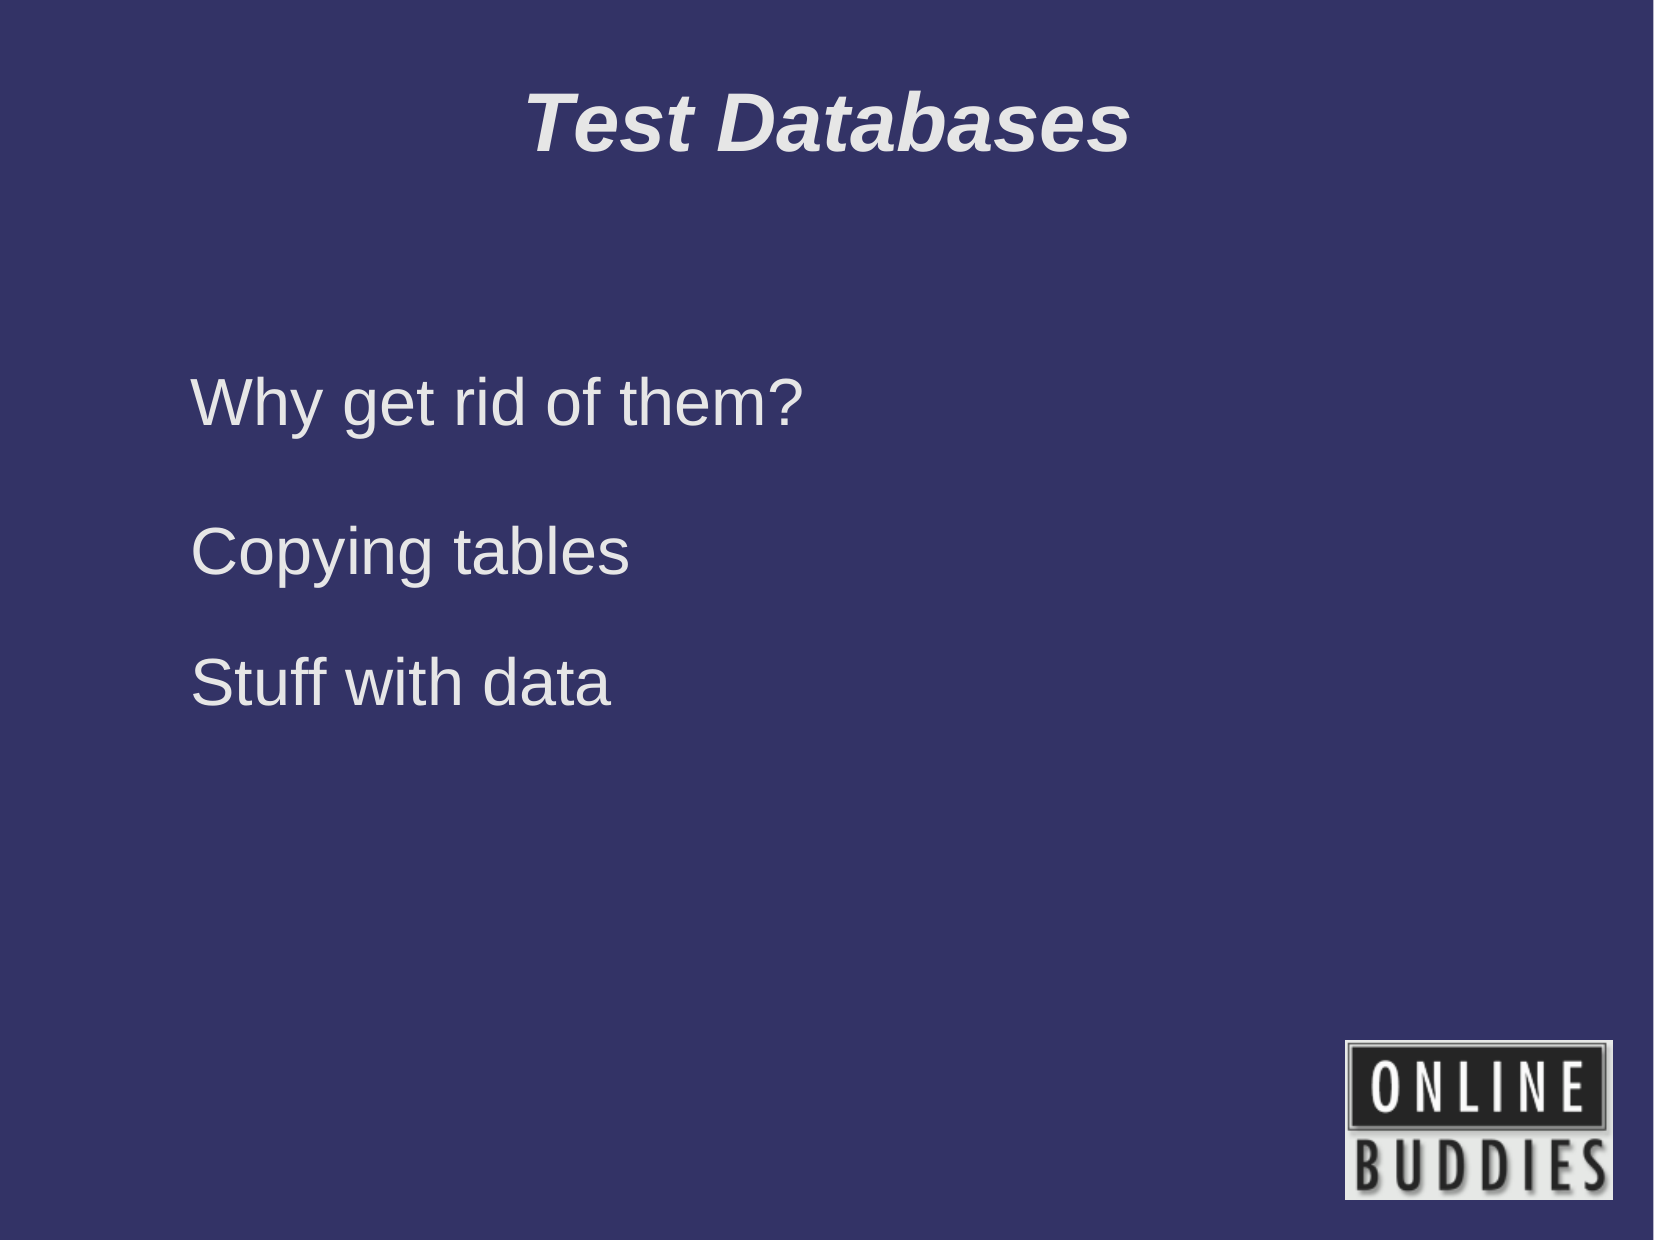

# Test Databases
Why get rid of them?
Copying tables
Stuff with data